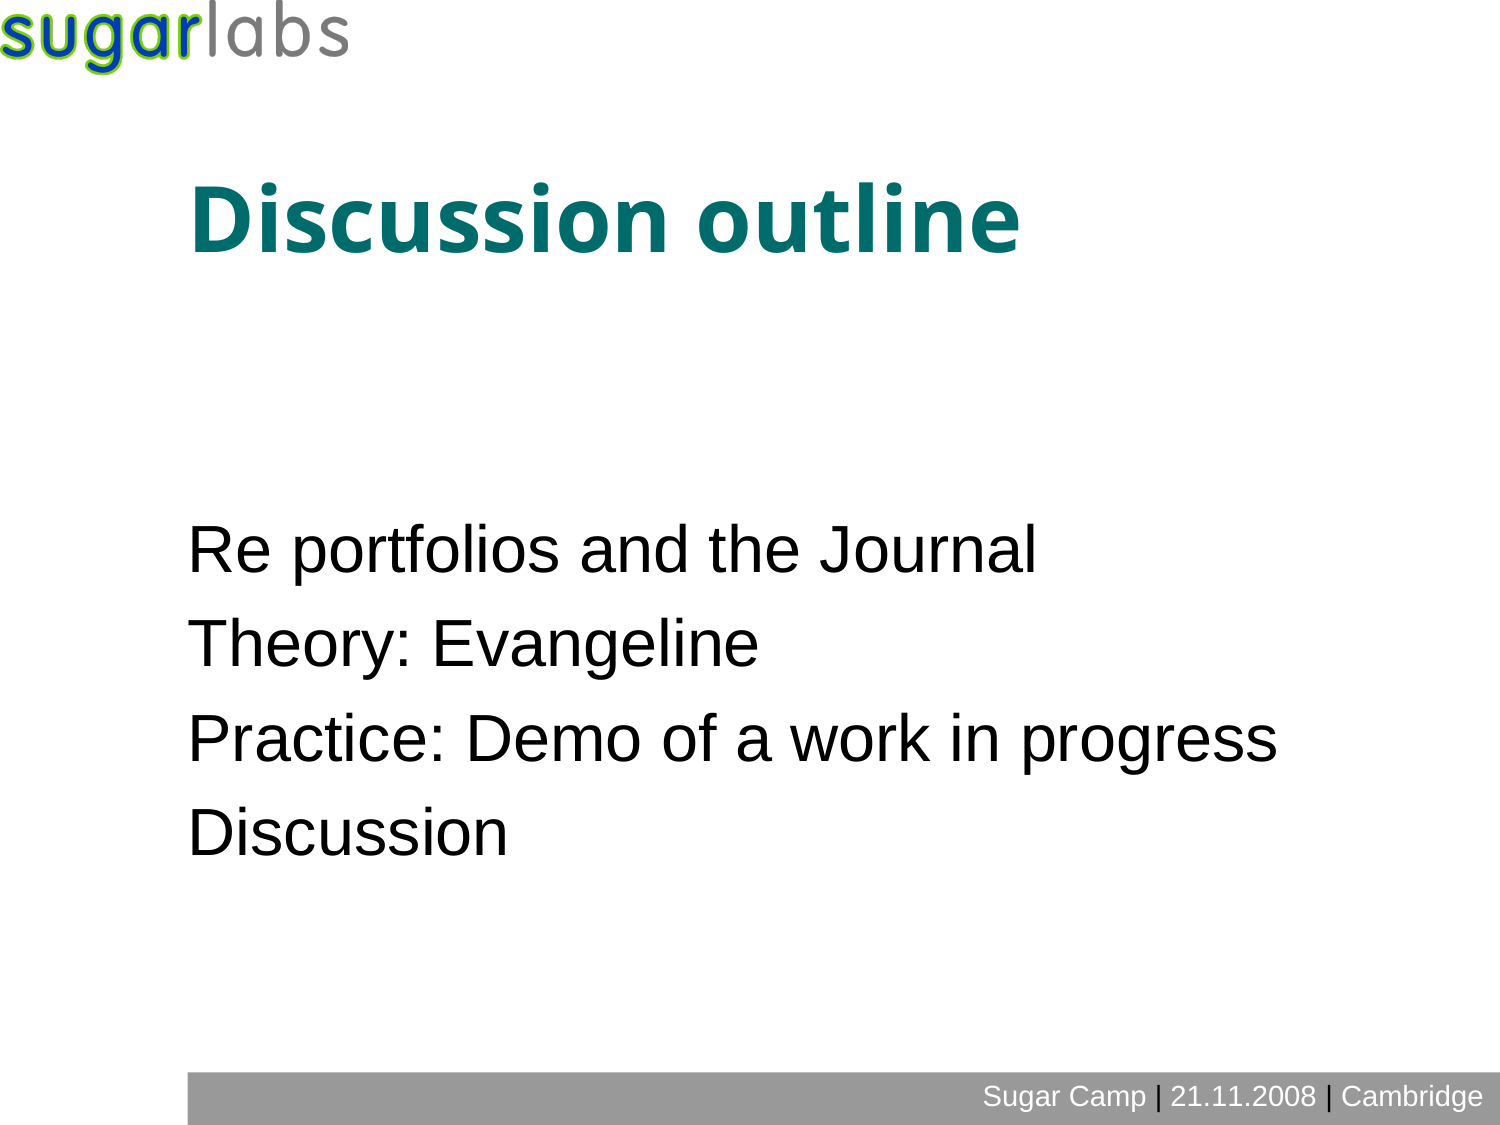

# Discussion outline
Re portfolios and the Journal
Theory: Evangeline
Practice: Demo of a work in progress
Discussion